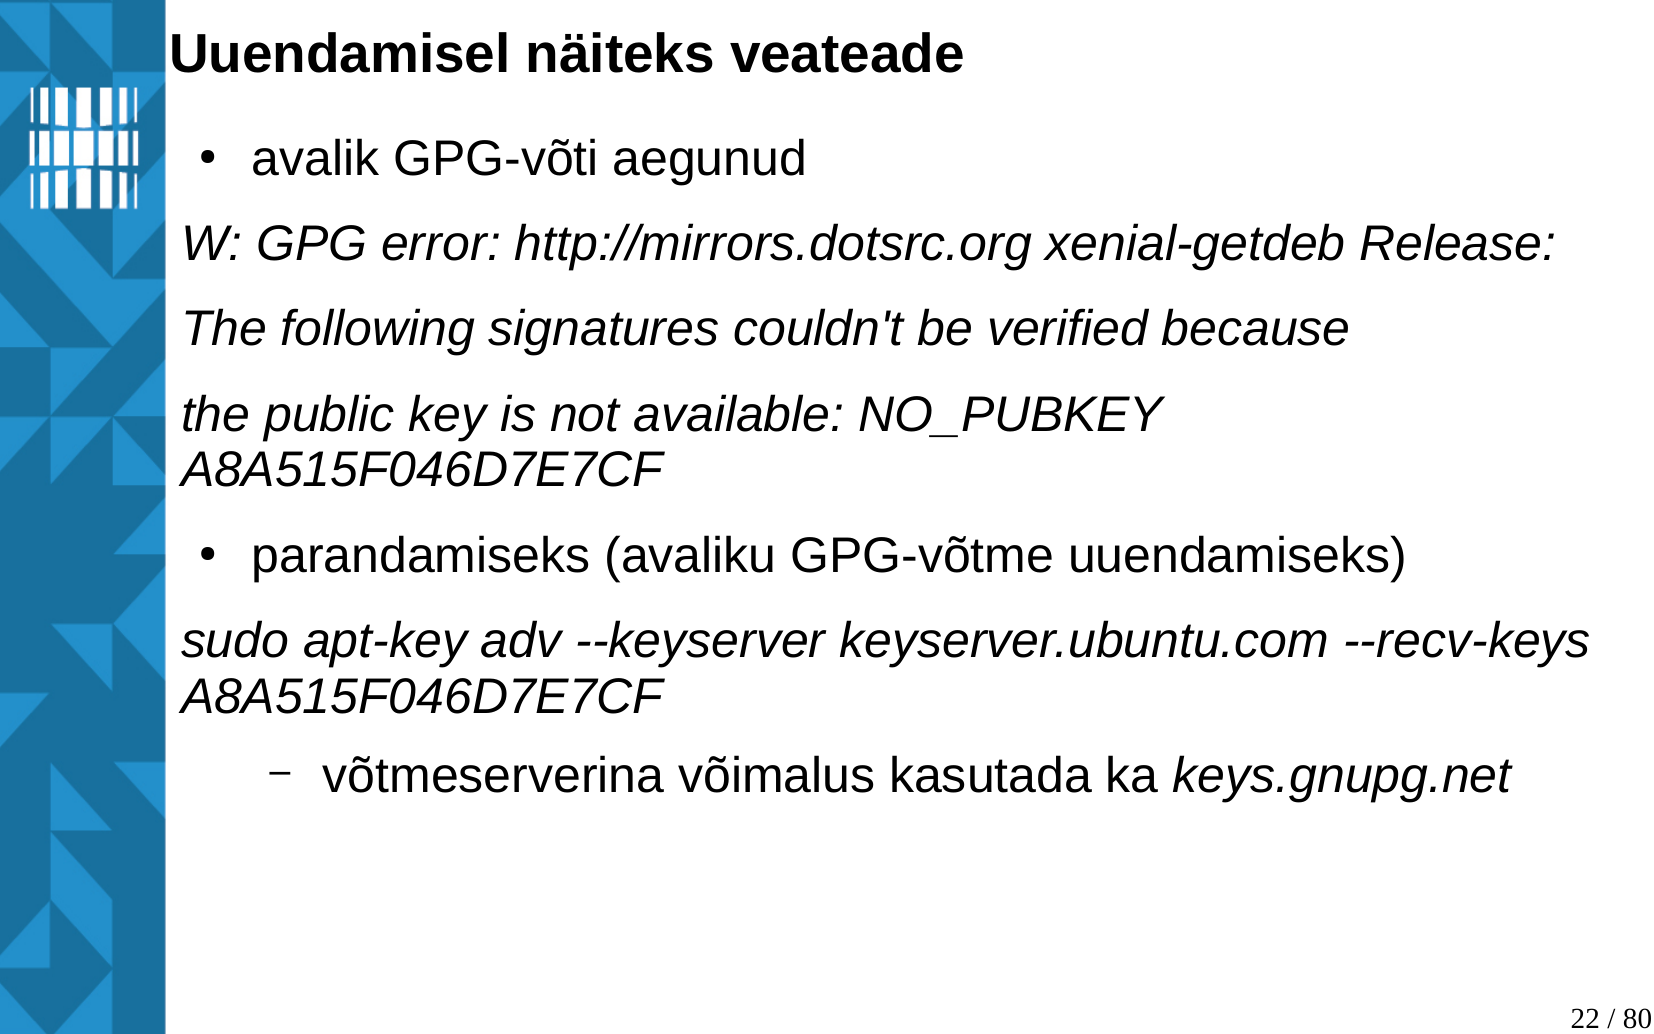

# Uuendamisel näiteks veateade
avalik GPG-võti aegunud
W: GPG error: http://mirrors.dotsrc.org xenial-getdeb Release:
The following signatures couldn't be verified because
the public key is not available: NO_PUBKEY A8A515F046D7E7CF
parandamiseks (avaliku GPG-võtme uuendamiseks)
sudo apt-key adv --keyserver keyserver.ubuntu.com --recv-keys A8A515F046D7E7CF
võtmeserverina võimalus kasutada ka keys.gnupg.net
22